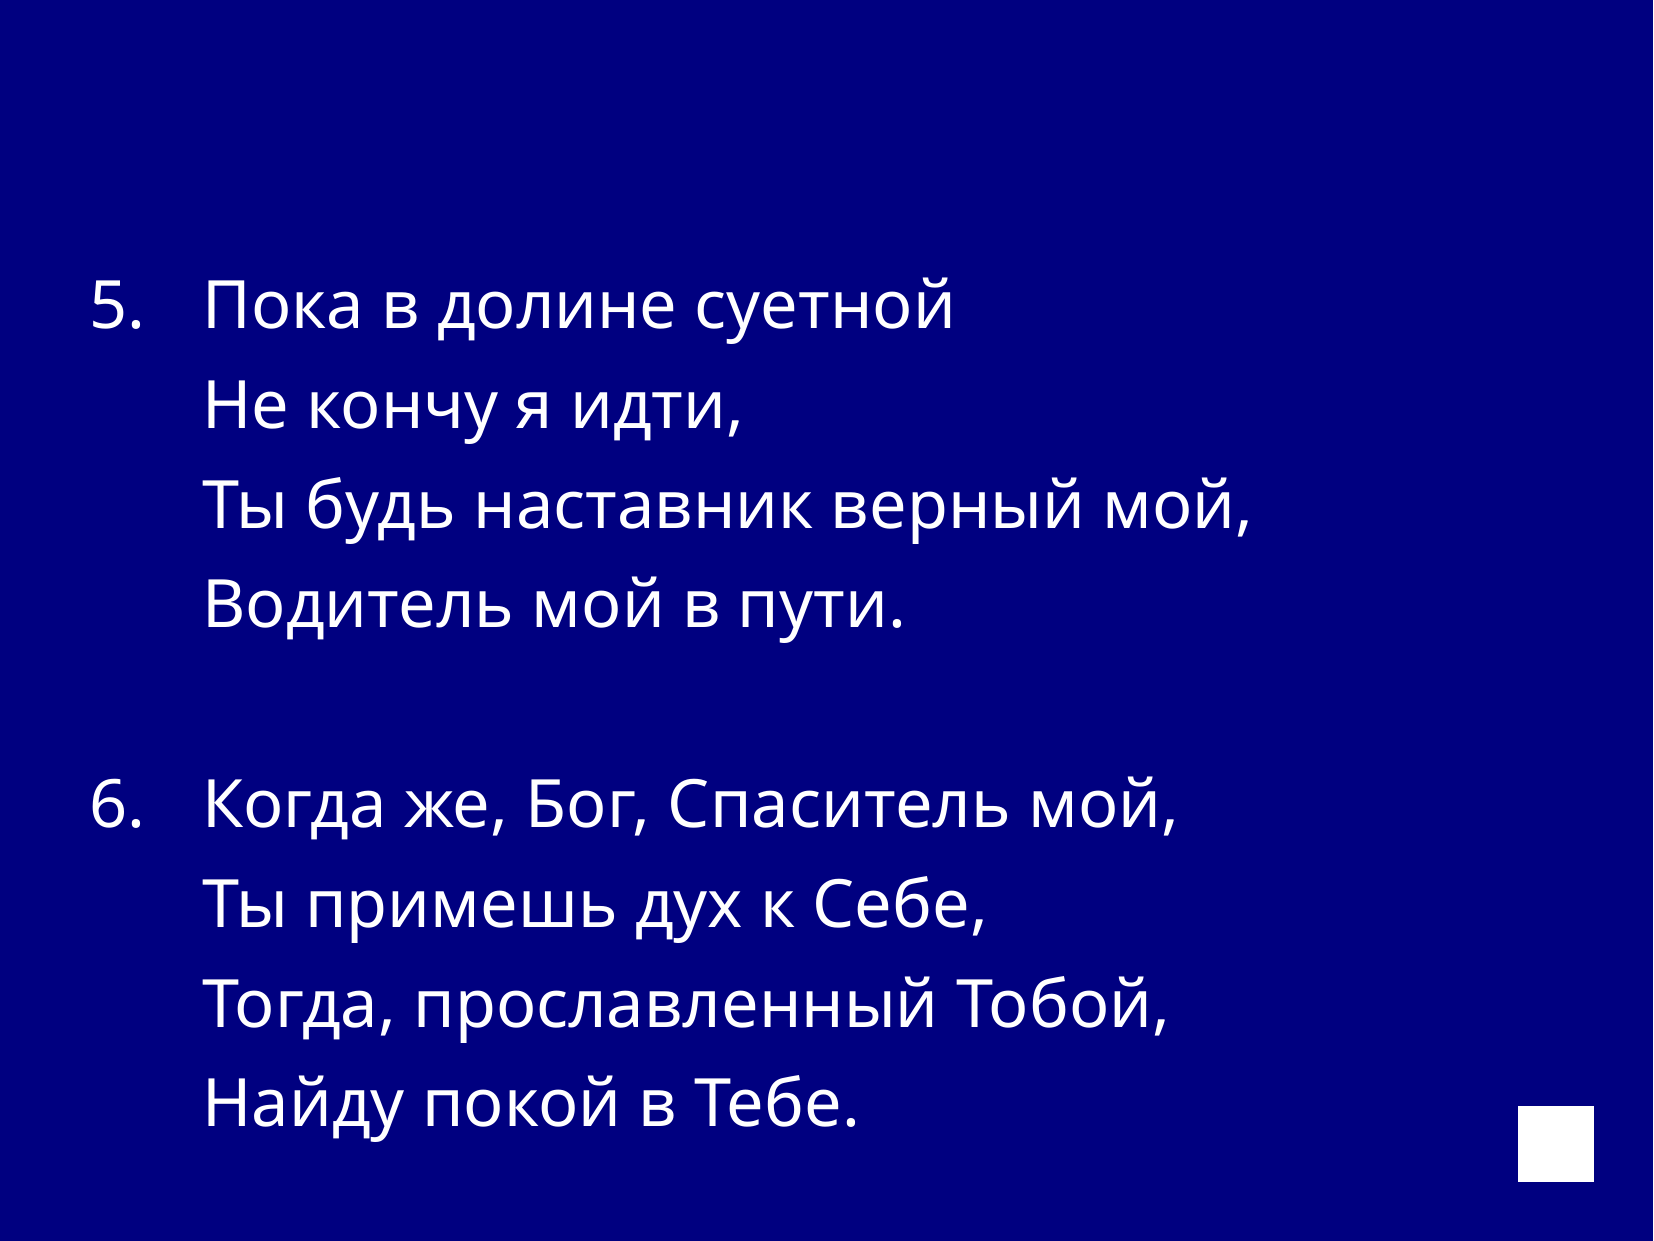

5.	Пока в долине суетной
	Не кончу я идти,
	Ты будь наставник верный мой,
	Водитель мой в пути.
6.	Когда же, Бог, Спаситель мой,
	Ты примешь дух к Себе,
	Тогда, прославленный Тобой,
	Найду покой в Тебе.